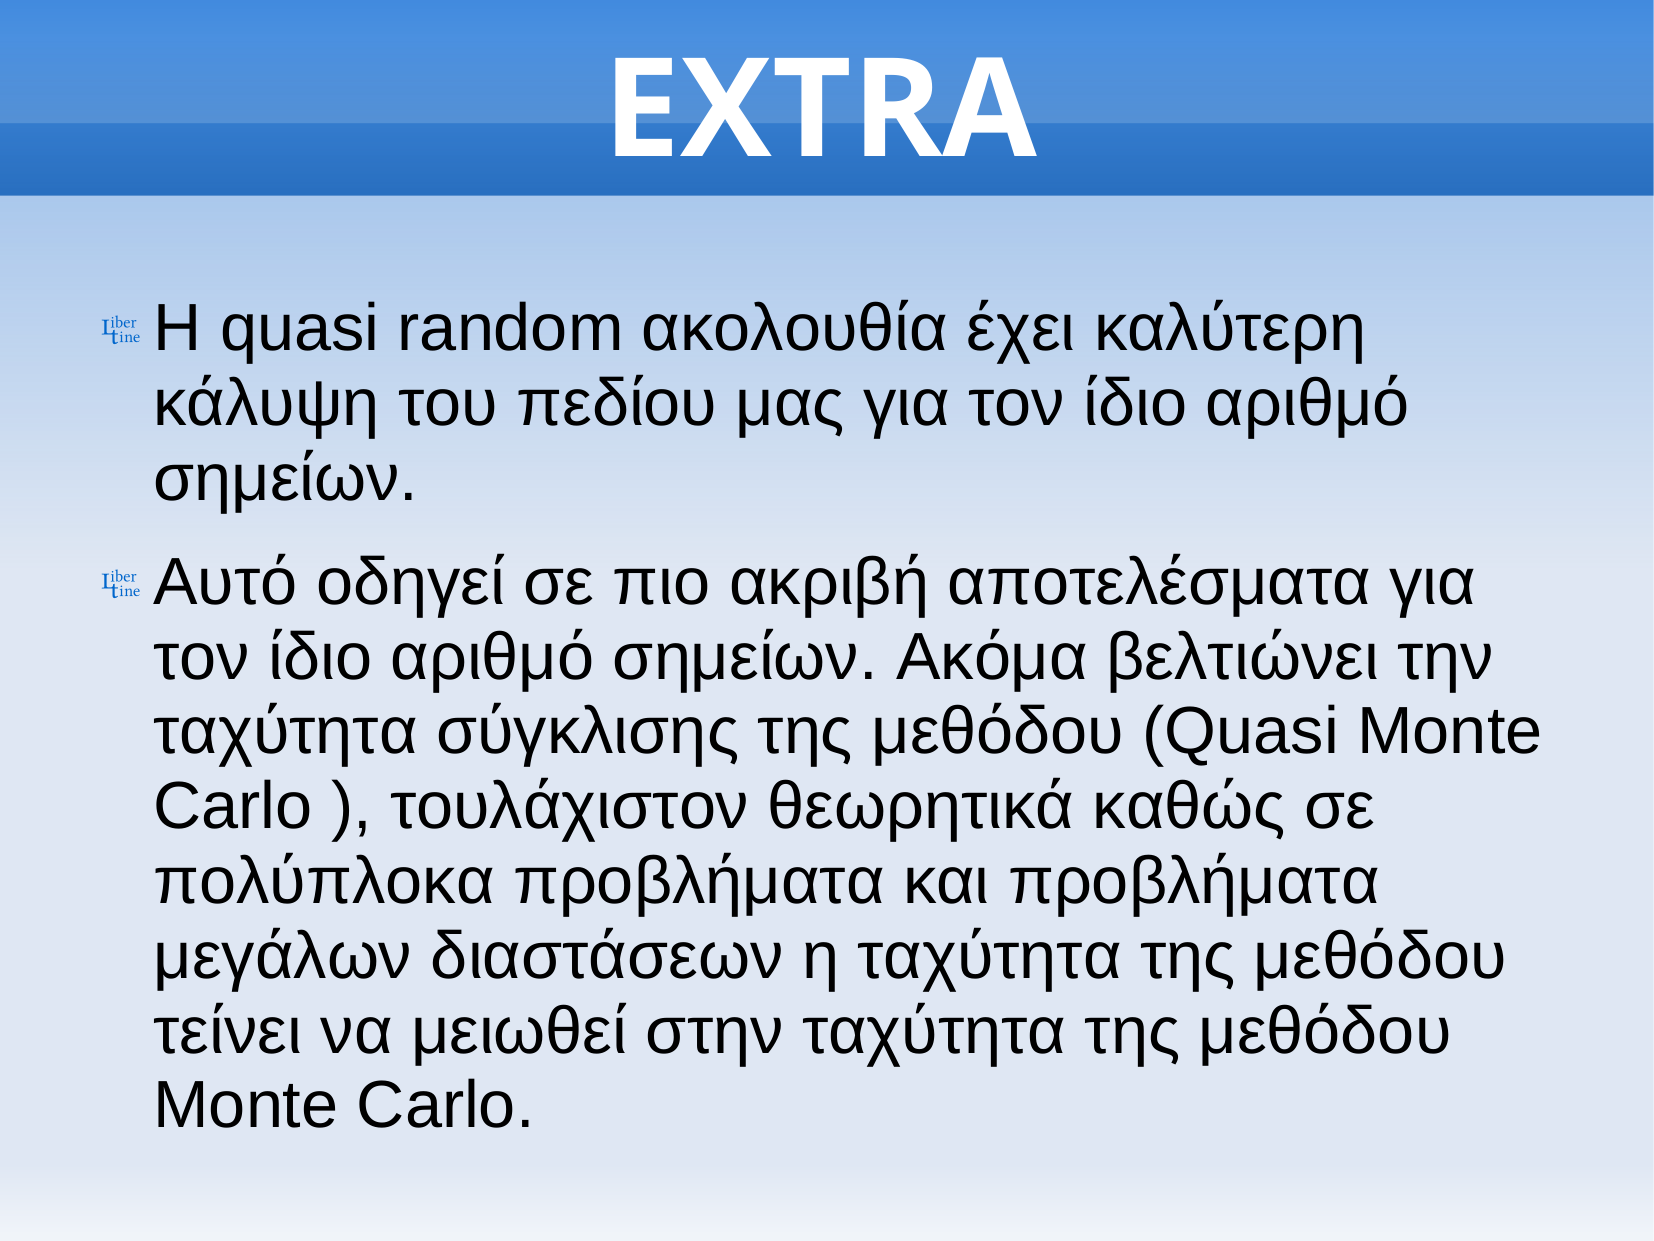

# EXTRA
Η quasi random ακολουθία έχει καλύτερη κάλυψη του πεδίου μας για τον ίδιο αριθμό σημείων.
Αυτό οδηγεί σε πιο ακριβή αποτελέσματα για τον ίδιο αριθμό σημείων. Ακόμα βελτιώνει την ταχύτητα σύγκλισης της μεθόδου (Quasi Monte Carlo ), τουλάχιστον θεωρητικά καθώς σε πολύπλοκα προβλήματα και προβλήματα μεγάλων διαστάσεων η ταχύτητα της μεθόδου τείνει να μειωθεί στην ταχύτητα της μεθόδου Monte Carlo.